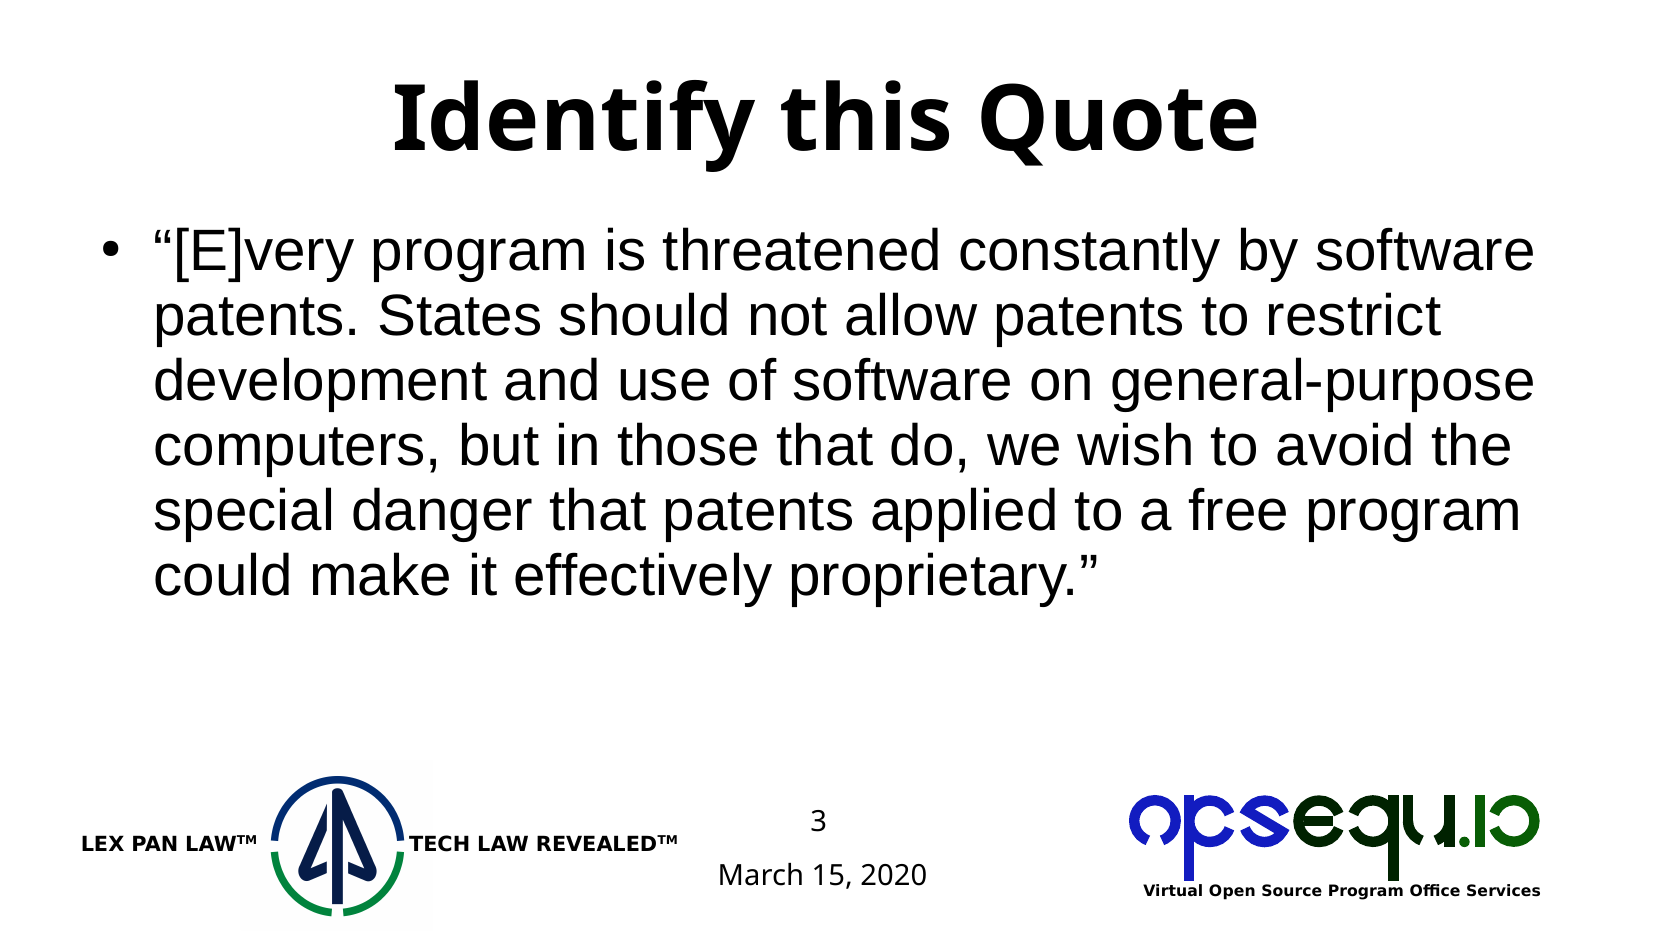

# Identify this Quote
“[E]very program is threatened constantly by software patents. States should not allow patents to restrict development and use of software on general-purpose computers, but in those that do, we wish to avoid the special danger that patents applied to a free program could make it effectively proprietary.”
3
March 15, 2020